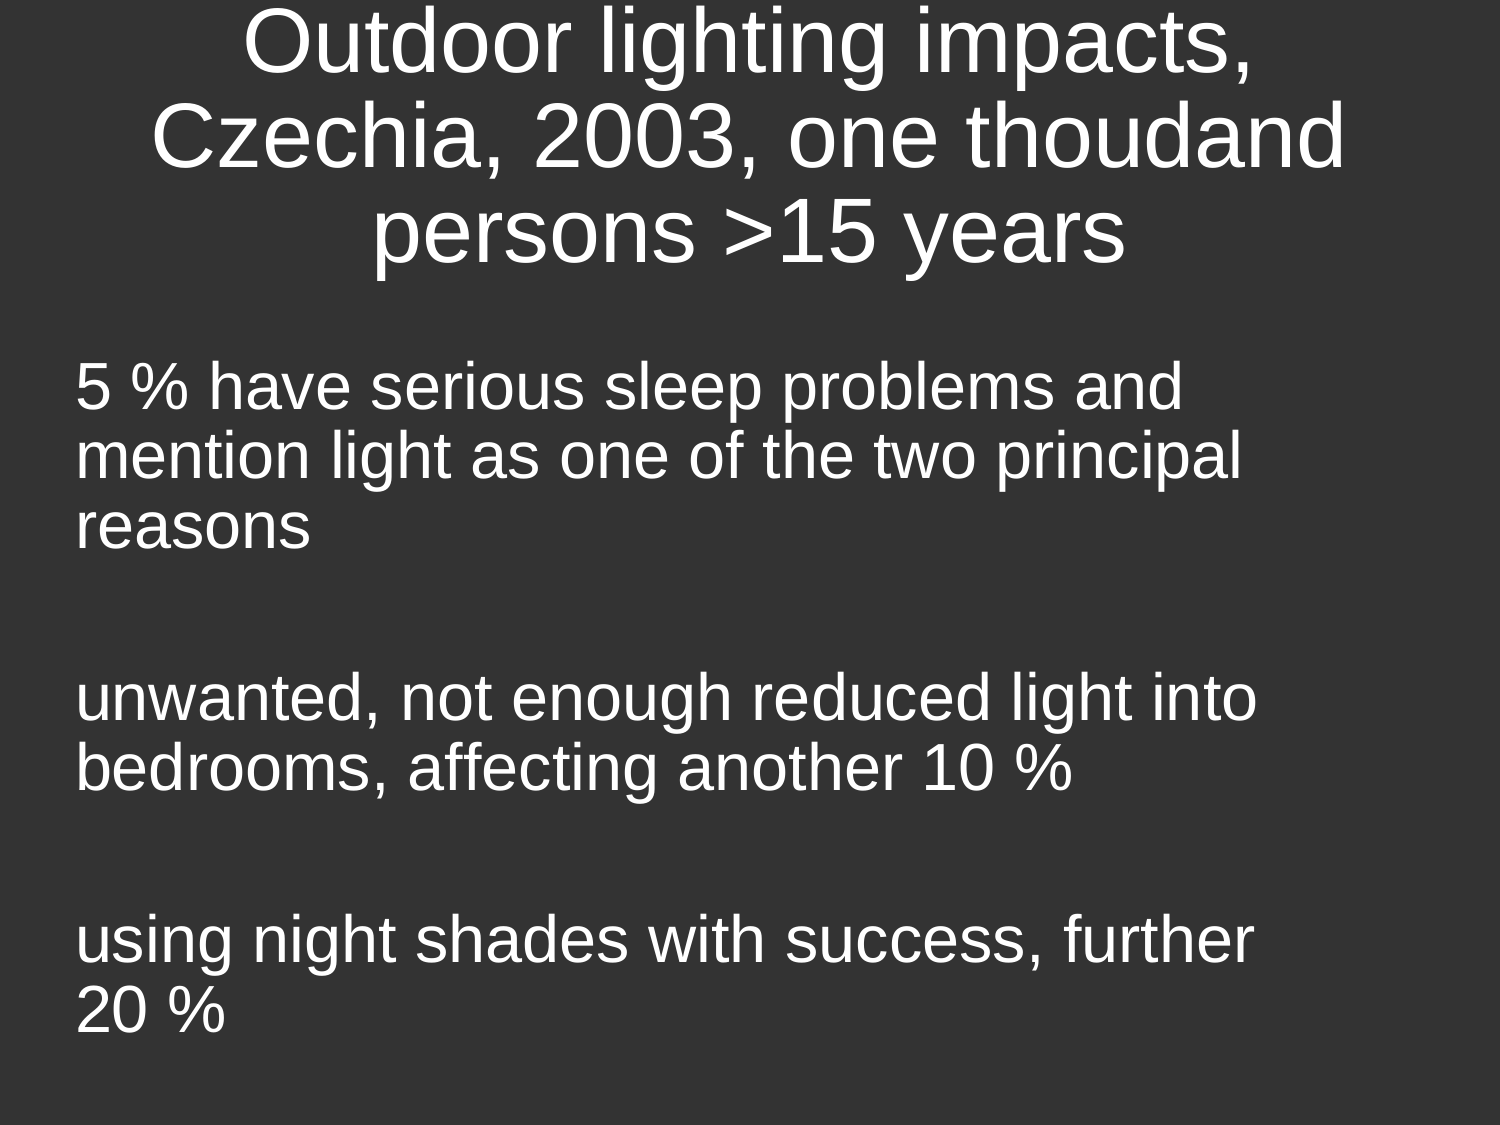

# Outdoor lighting impacts, Czechia, 2003, one thoudand persons >15 years
5 % have serious sleep problems and mention light as one of the two principal reasons
unwanted, not enough reduced light into bedrooms, affecting another 10 %
using night shades with success, further 20 %